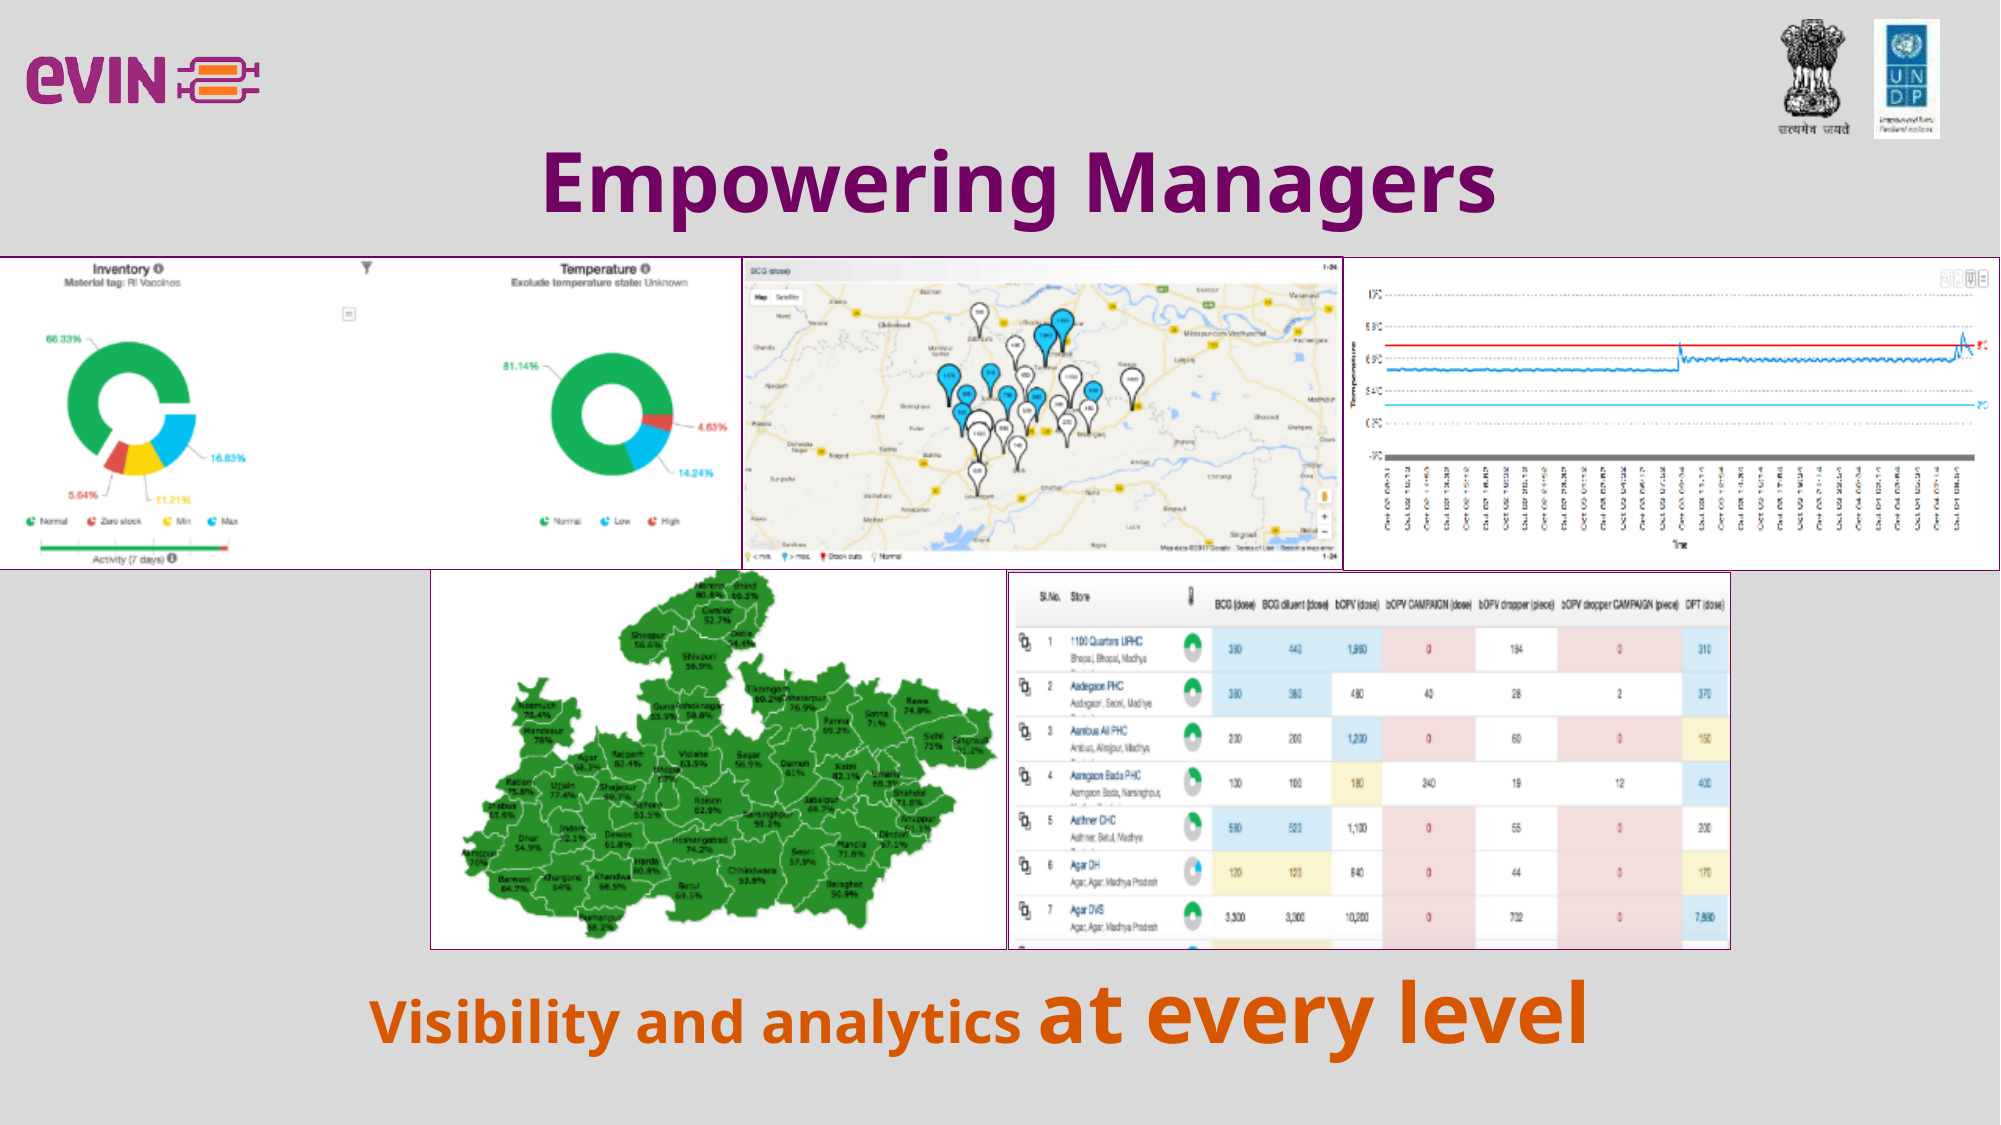

# Empowering Managers
Visibility and analytics at every level